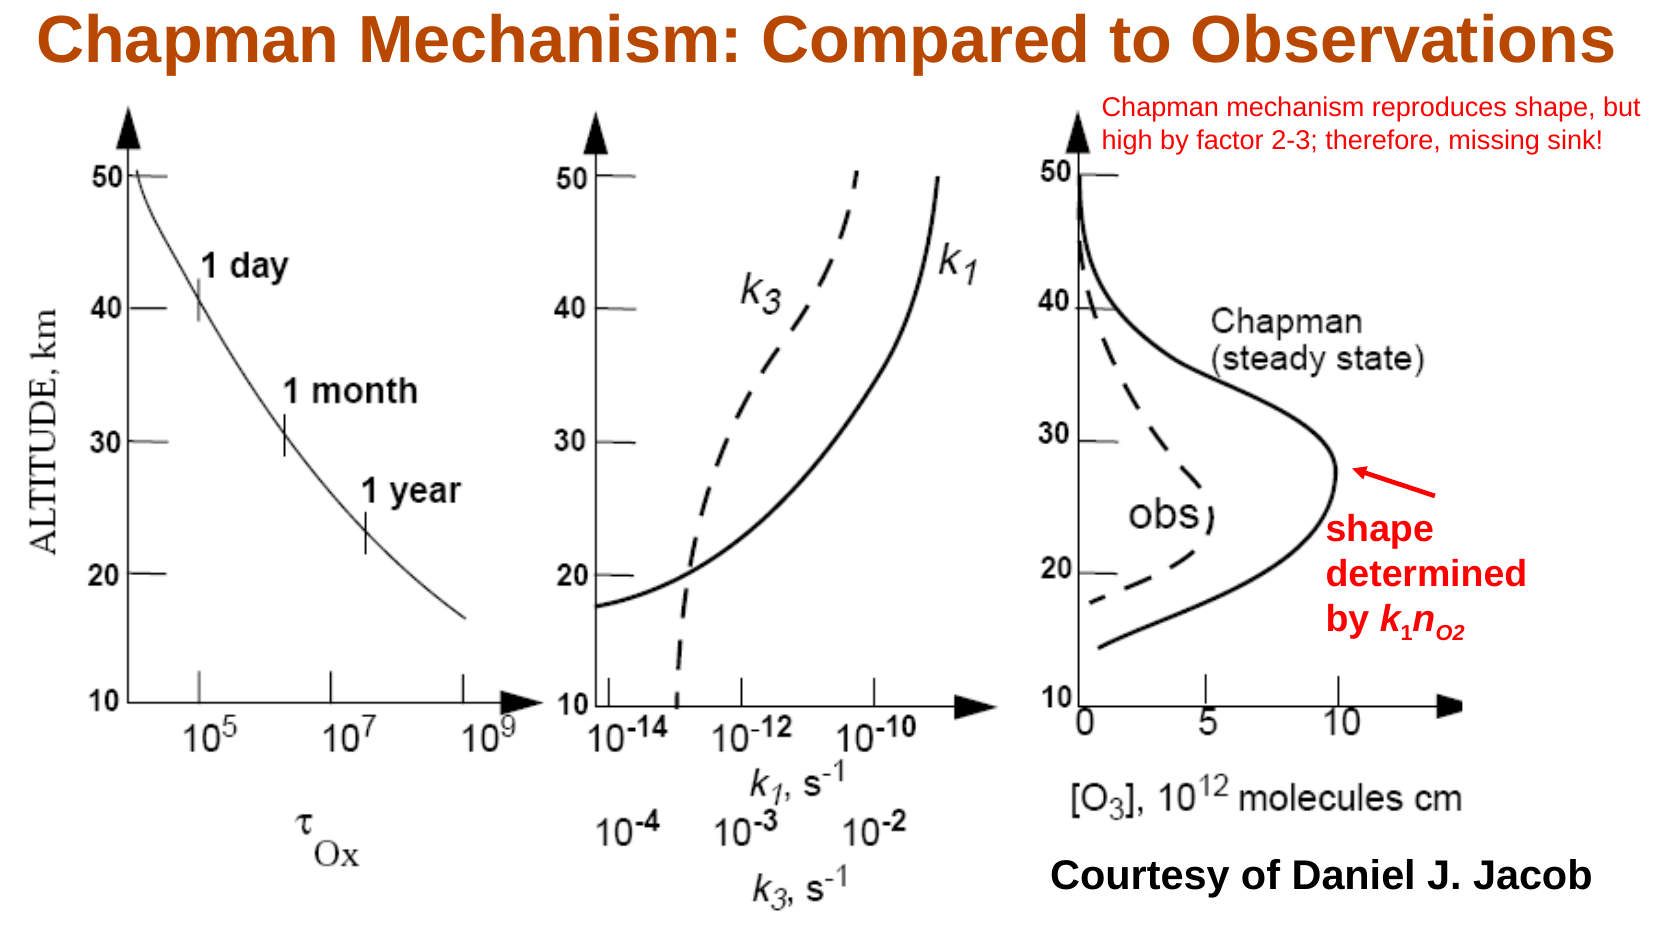

# CHAPMAN MECHANISM vs. OBSERVATION
Chapman Mechanism: Compared to Observations
Chapman mechanism reproduces shape, but
high by factor 2-3; therefore, missing sink!
shape
determined
by k1nO2
Courtesy of Daniel J. Jacob